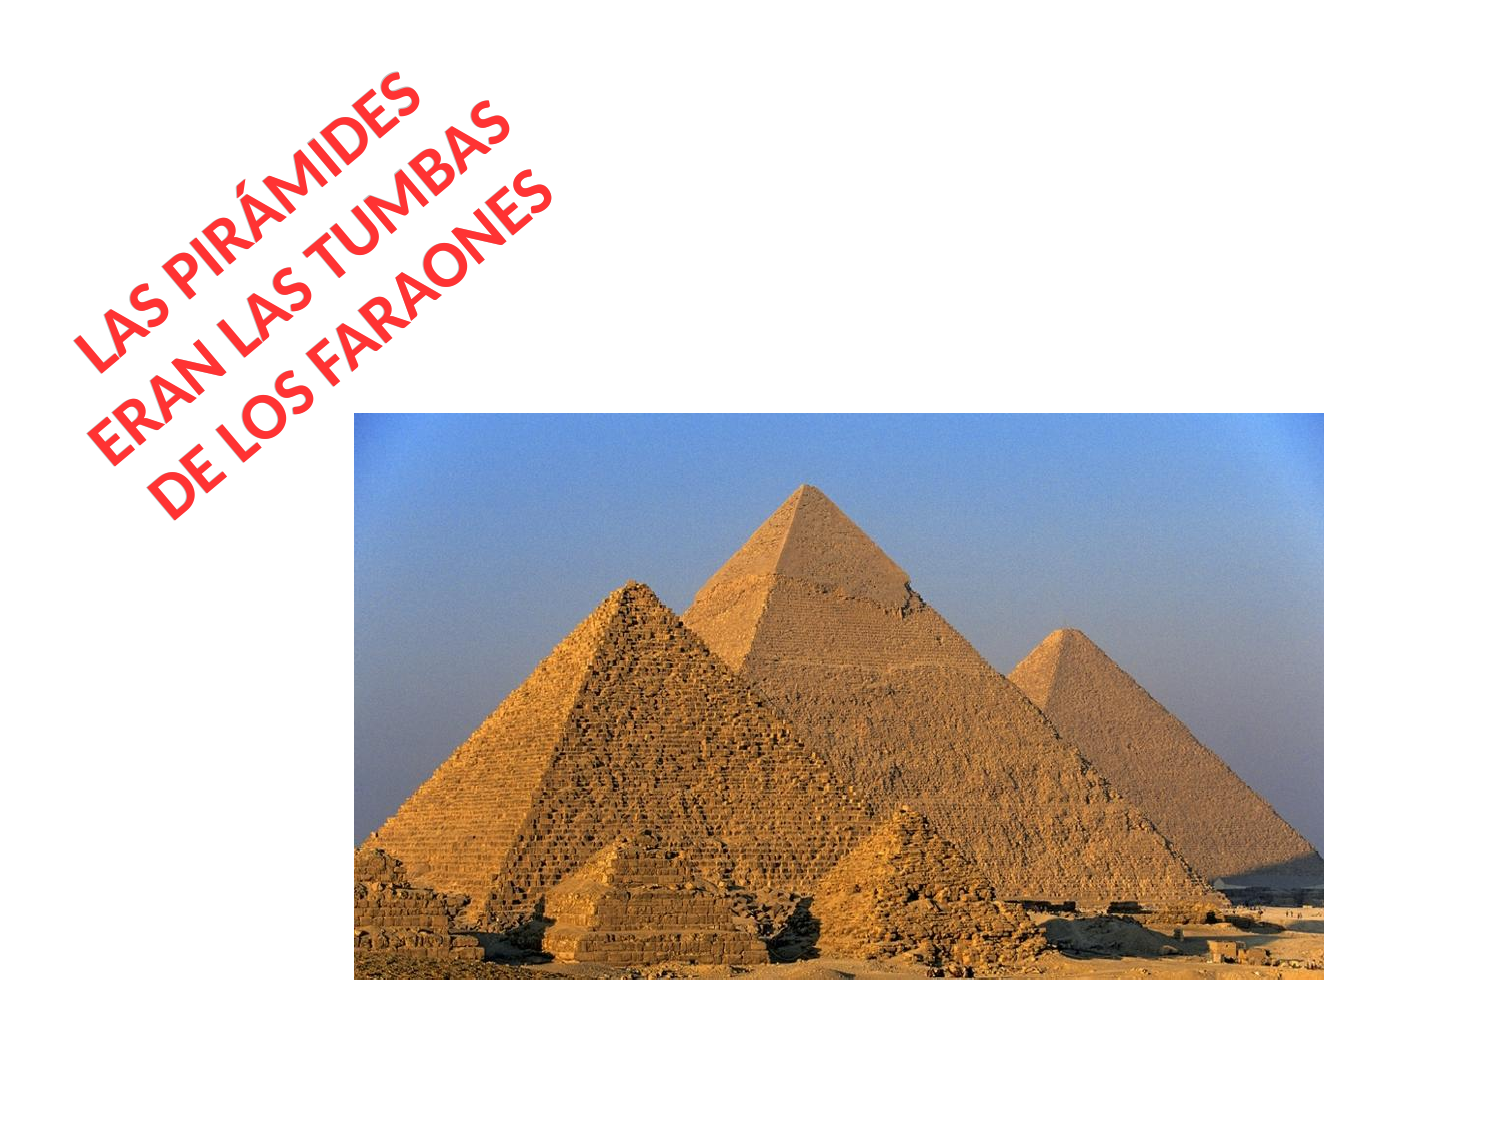

LAS PIRÁMIDES ERAN LAS TUMBAS DE LOS FARAONES